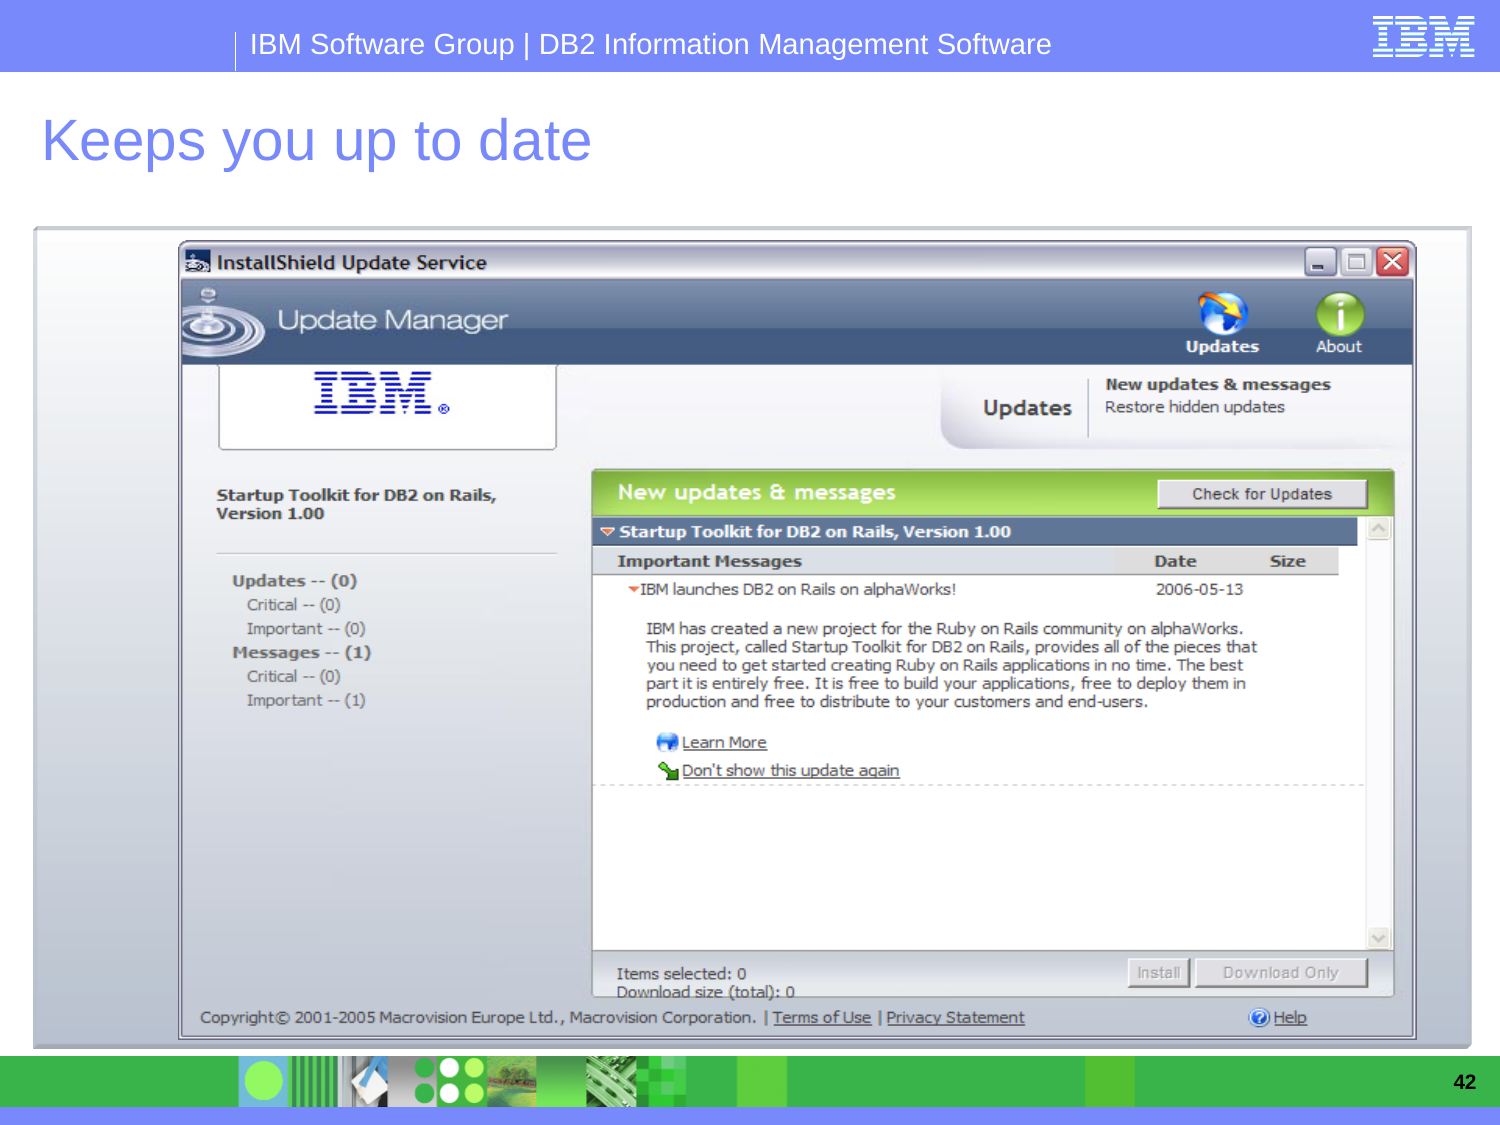

# Keeps you up to date
42